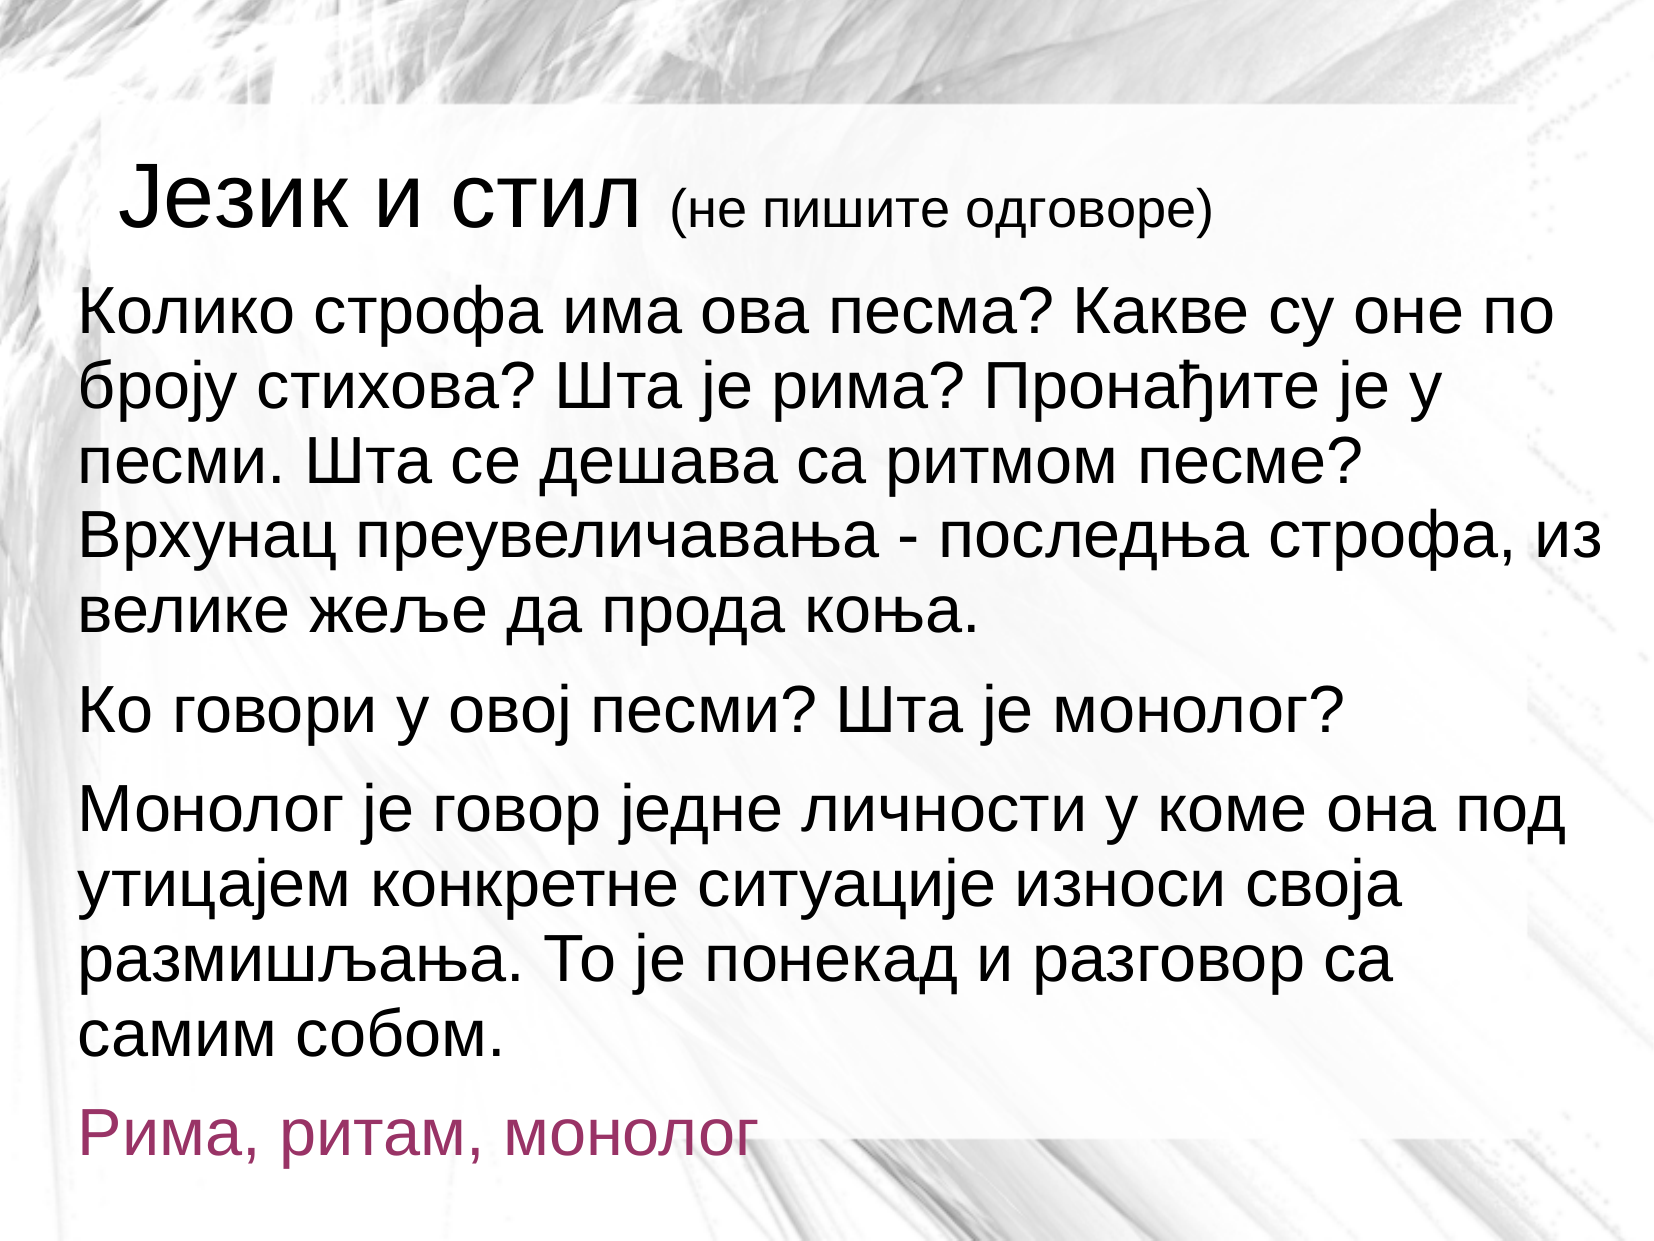

# Језик и стил (не пишите одговоре)
Колико строфа има ова песма? Какве су оне по броју стихова? Шта је рима? Пронађите је у песми. Шта се дешава са ритмом песме? Врхунац преувеличавања - последња строфа, из велике жеље да прода коња.
Ко говори у овој песми? Шта је монолог?
Монолог је говор једне личности у коме она под утицајем конкретне ситуације износи своја размишљања. То је понекад и разговор са самим собом.
Рима, ритам, монолог